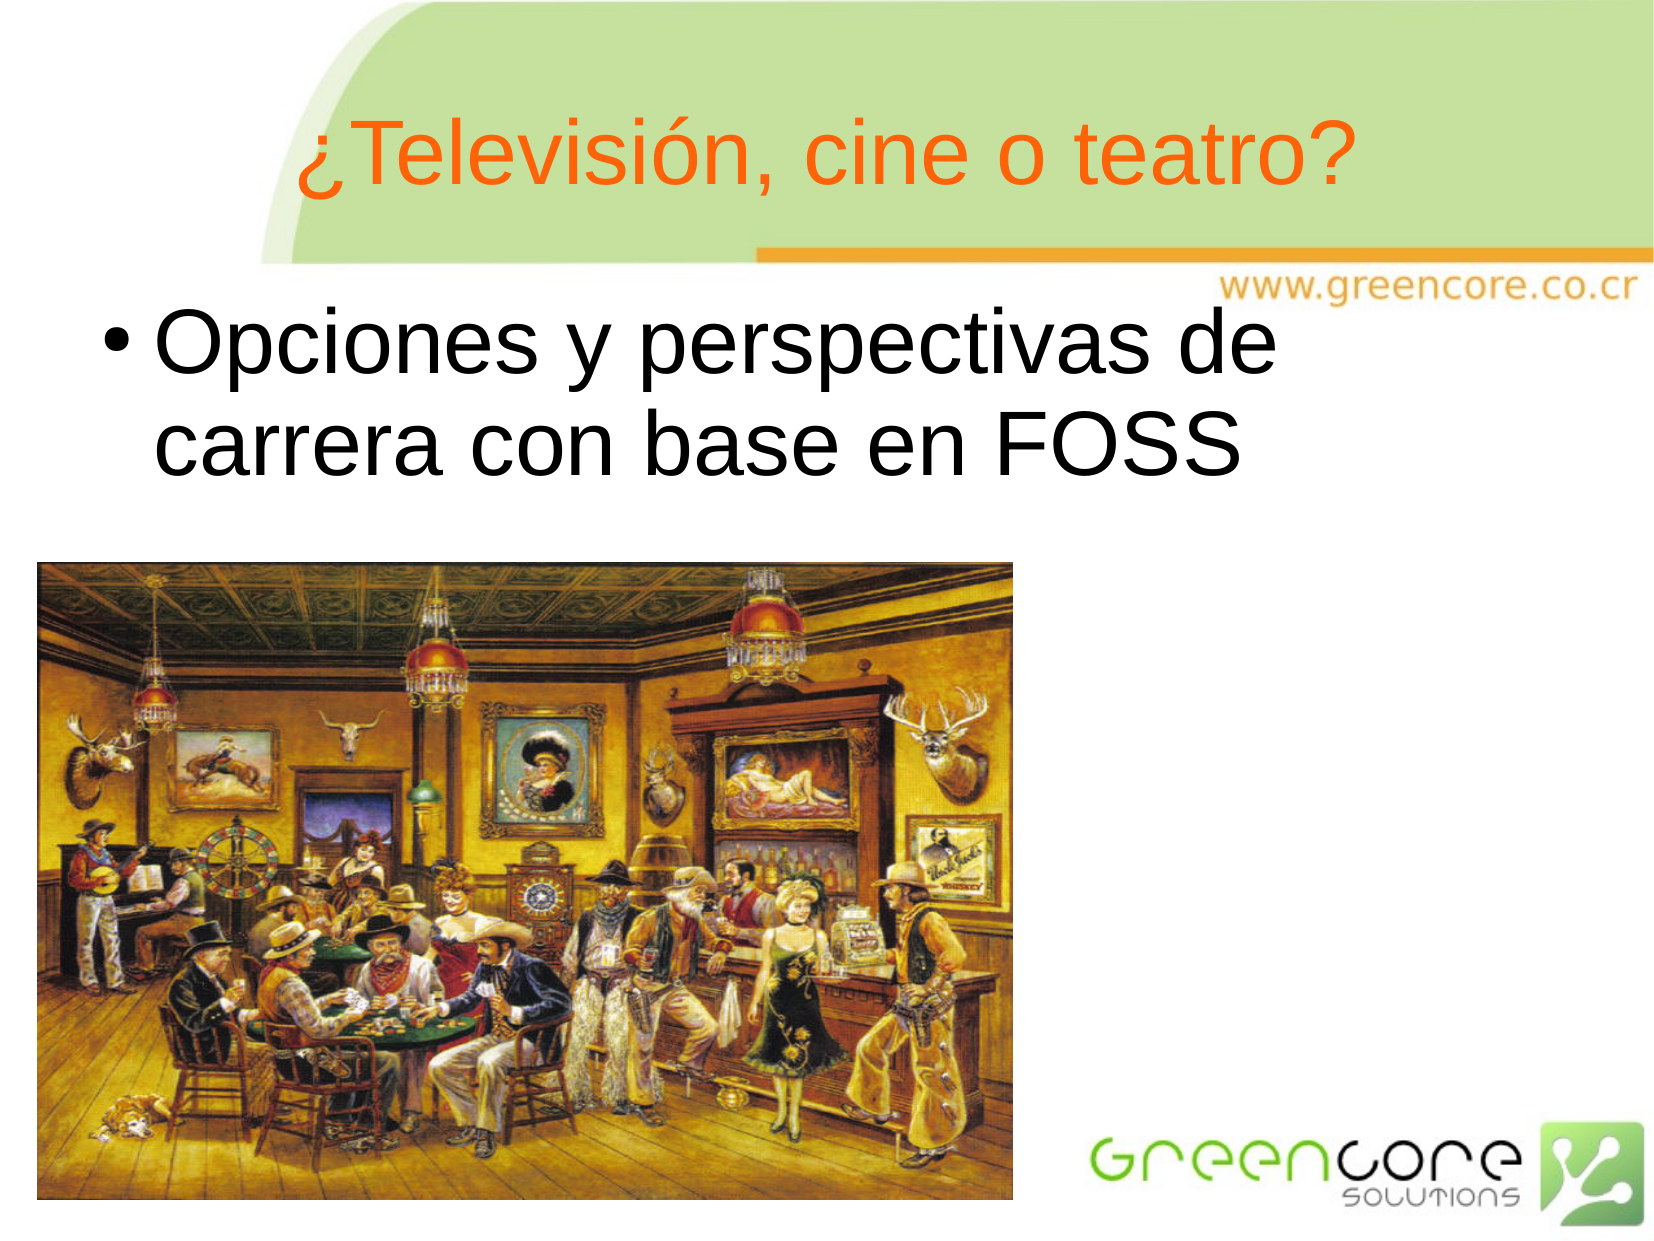

# ¿Televisión, cine o teatro?
Opciones y perspectivas de carrera con base en FOSS